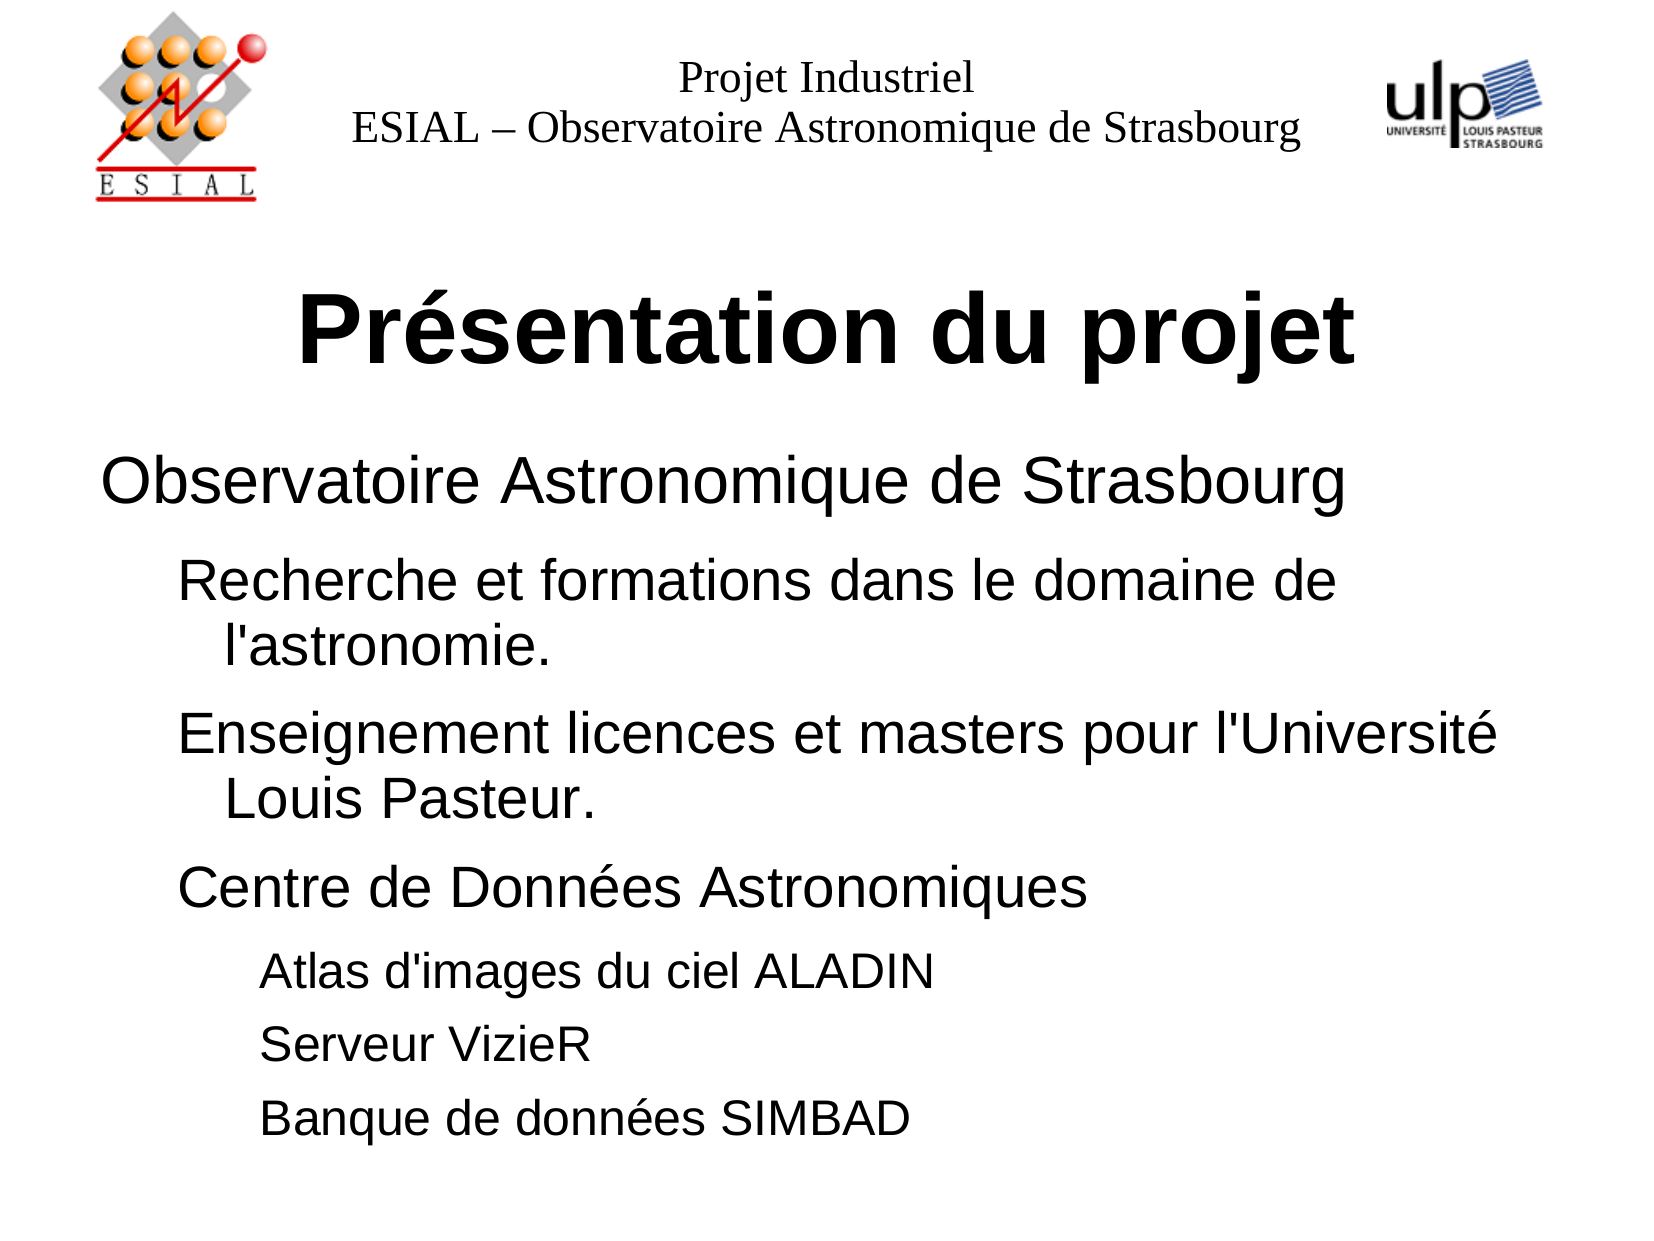

# Projet Industriel ESIAL – Observatoire Astronomique de Strasbourg
Présentation du projet
Observatoire Astronomique de Strasbourg
Recherche et formations dans le domaine de l'astronomie.
Enseignement licences et masters pour l'Université Louis Pasteur.
Centre de Données Astronomiques
Atlas d'images du ciel ALADIN
Serveur VizieR
Banque de données SIMBAD